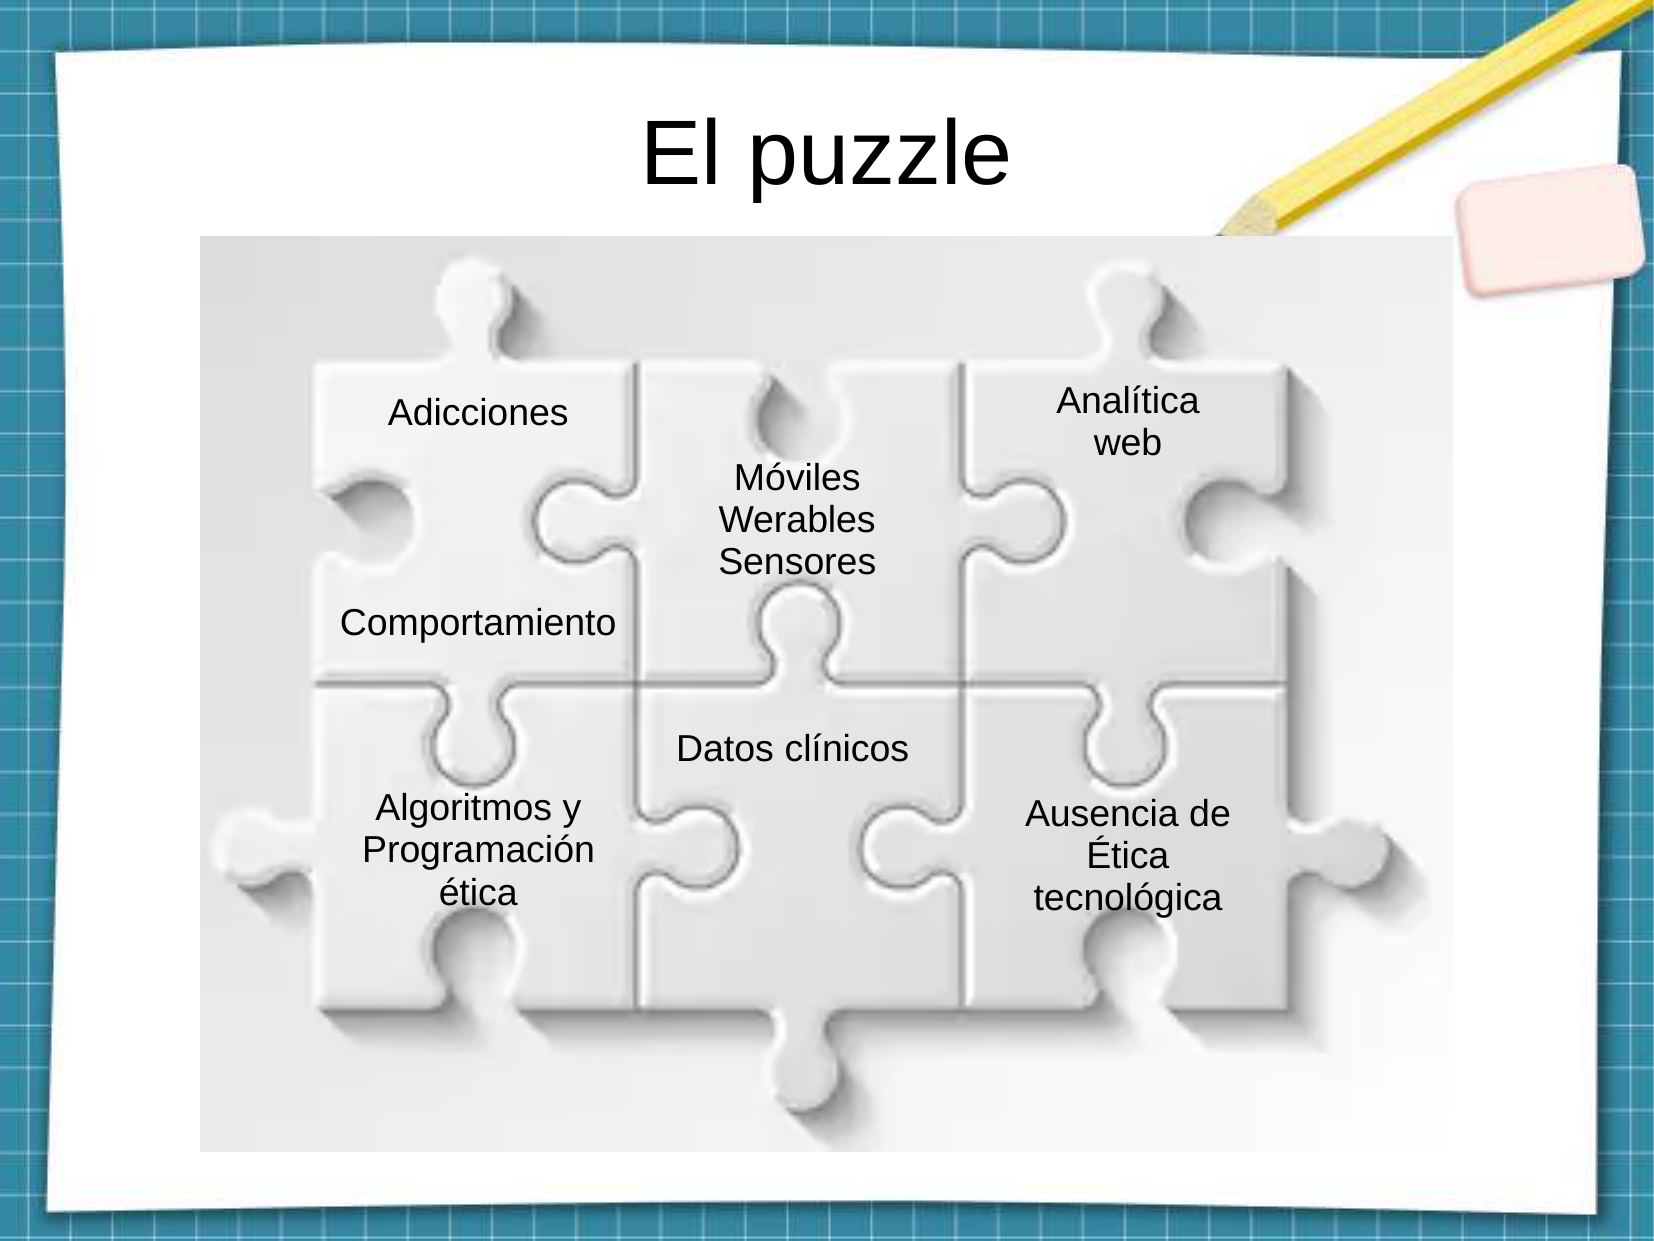

# El puzzle
Analítica
web
Adicciones
Comportamiento
Móviles
Werables
Sensores
Datos clínicos
Algoritmos y
Programación
ética
Ausencia de
Ética
tecnológica